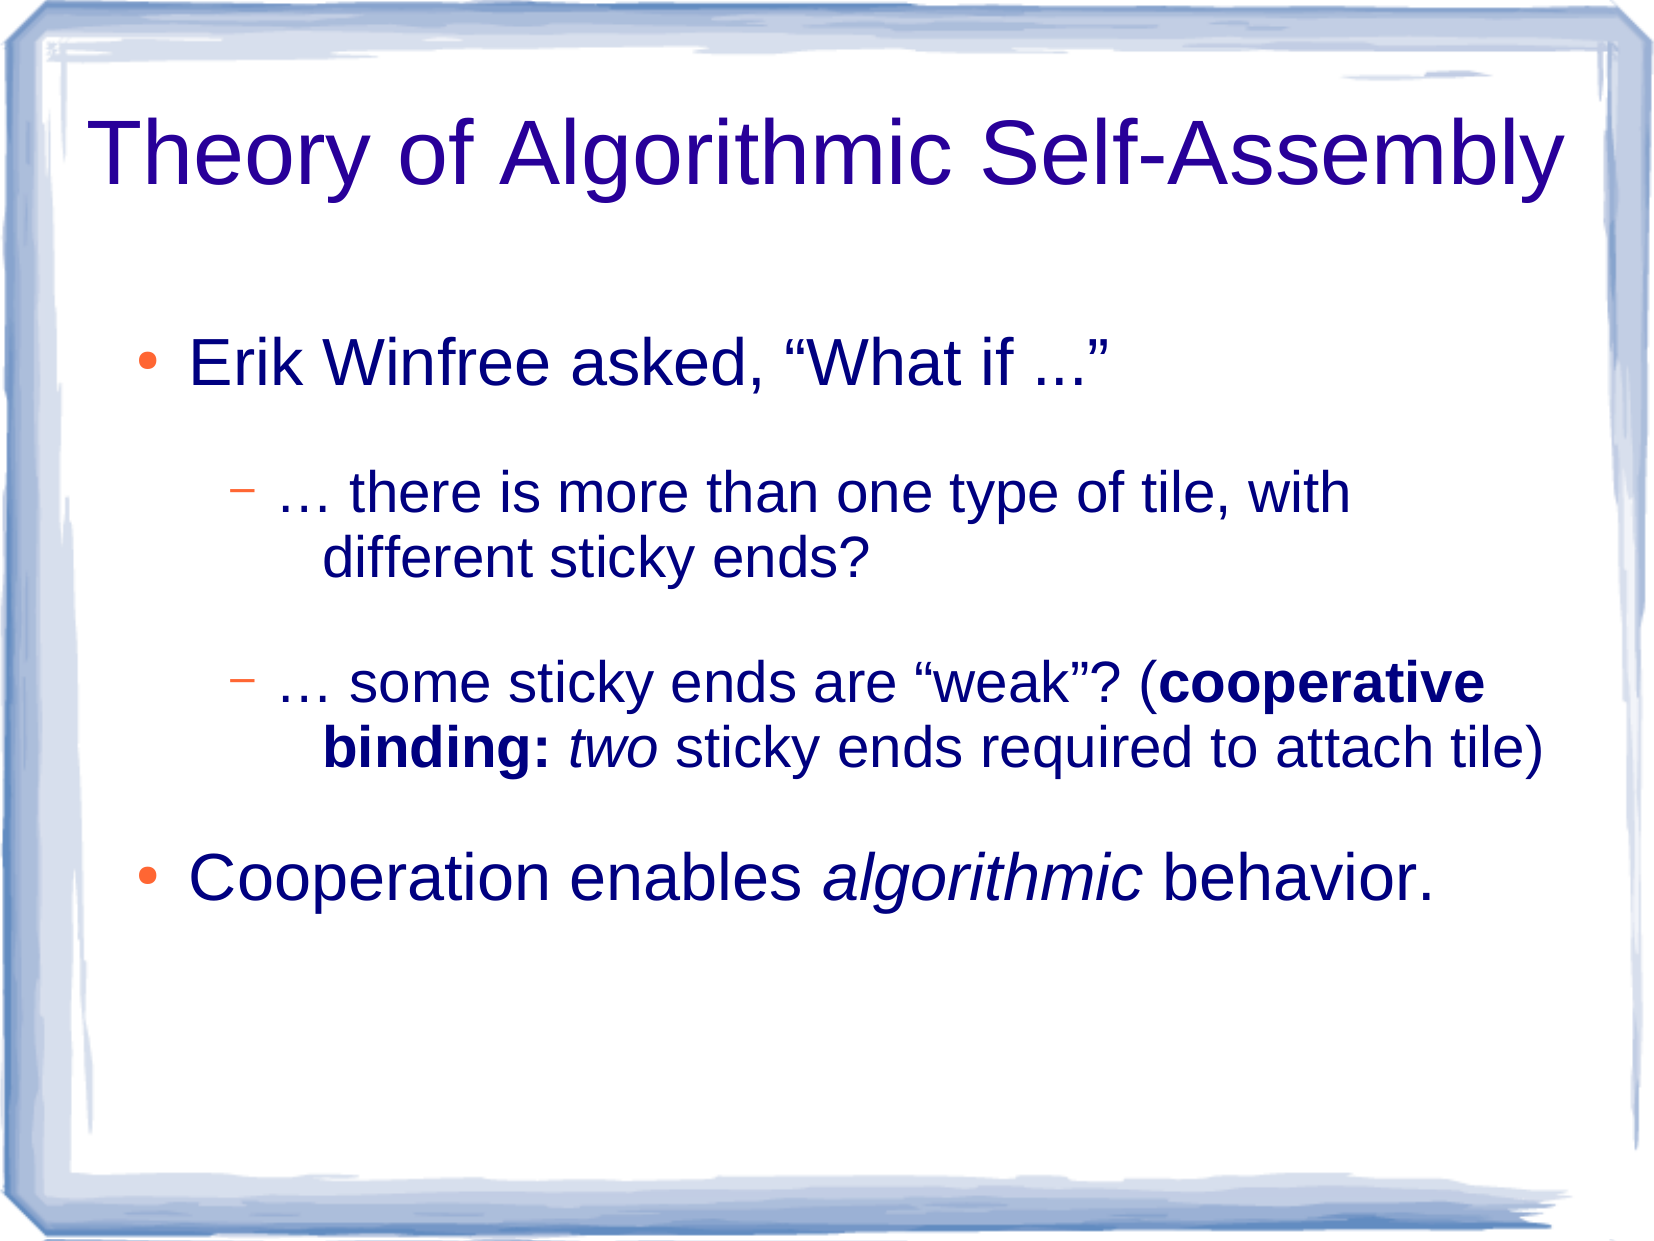

# Theory of Algorithmic Self-Assembly
Erik Winfree asked, “What if ...”
… there is more than one type of tile, with different sticky ends?
… some sticky ends are “weak”? (cooperative binding: two sticky ends required to attach tile)
Cooperation enables algorithmic behavior.